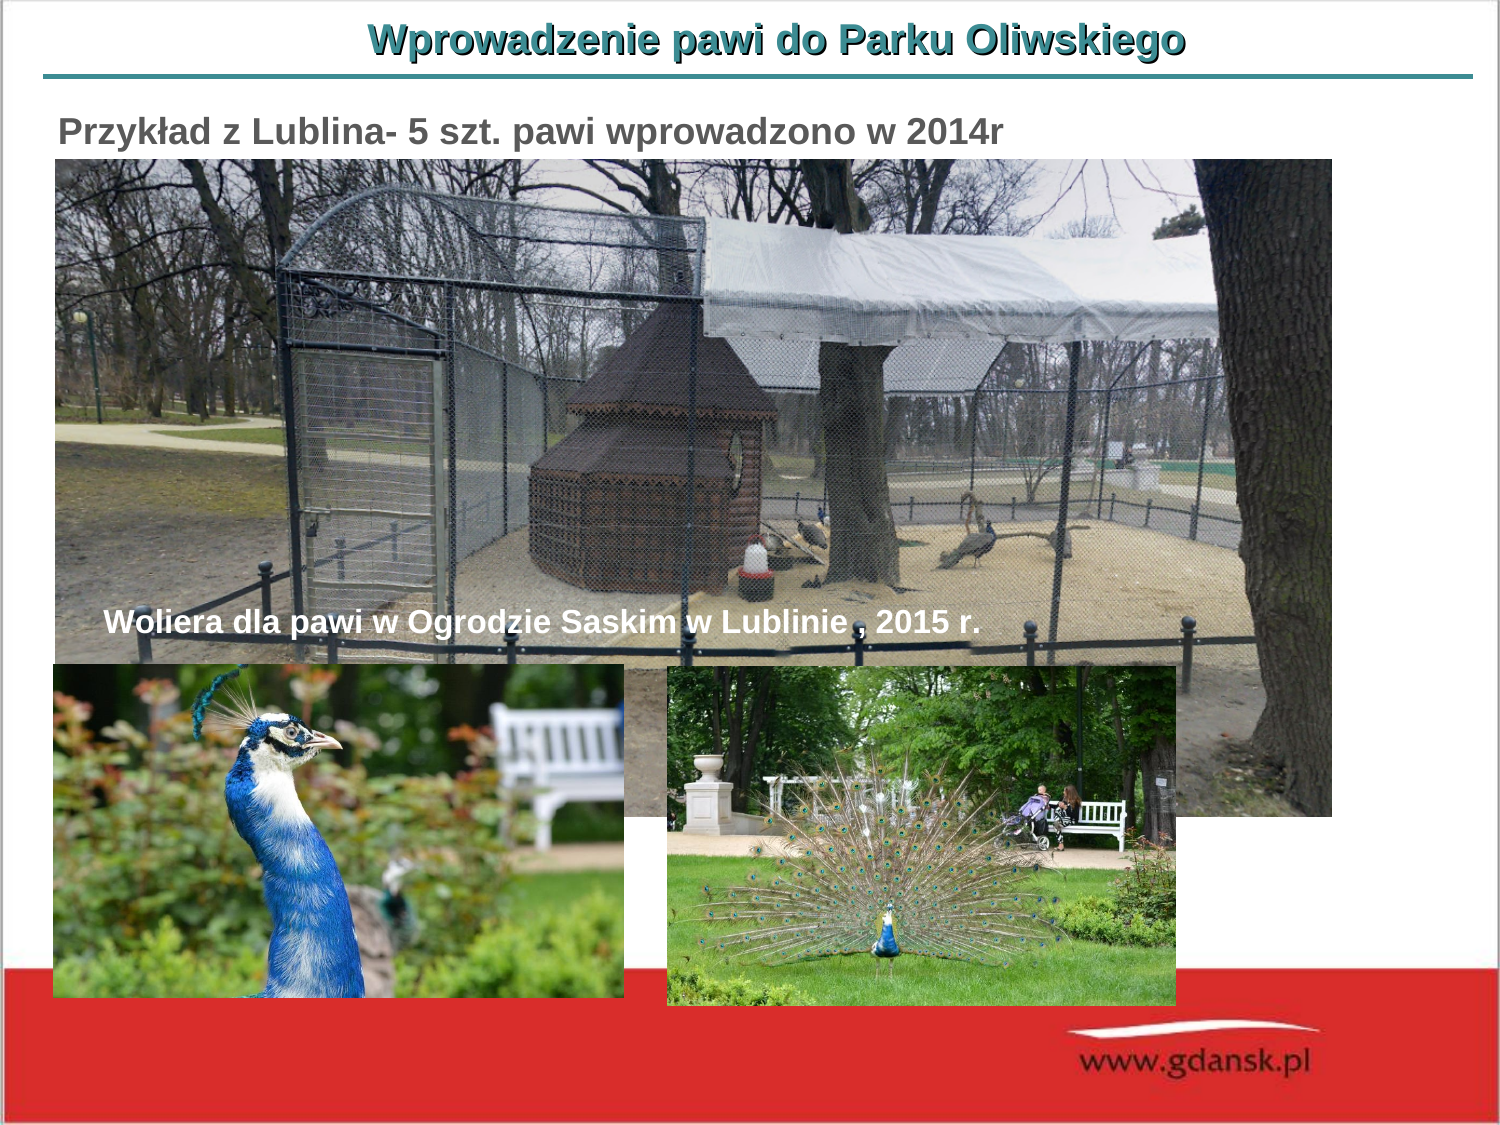

Wprowadzenie pawi do Parku Oliwskiego
Przykład z Lublina- 5 szt. pawi wprowadzono w 2014r
Woliera dla pawi w Ogrodzie Saskim w Lublinie , 2015 r.